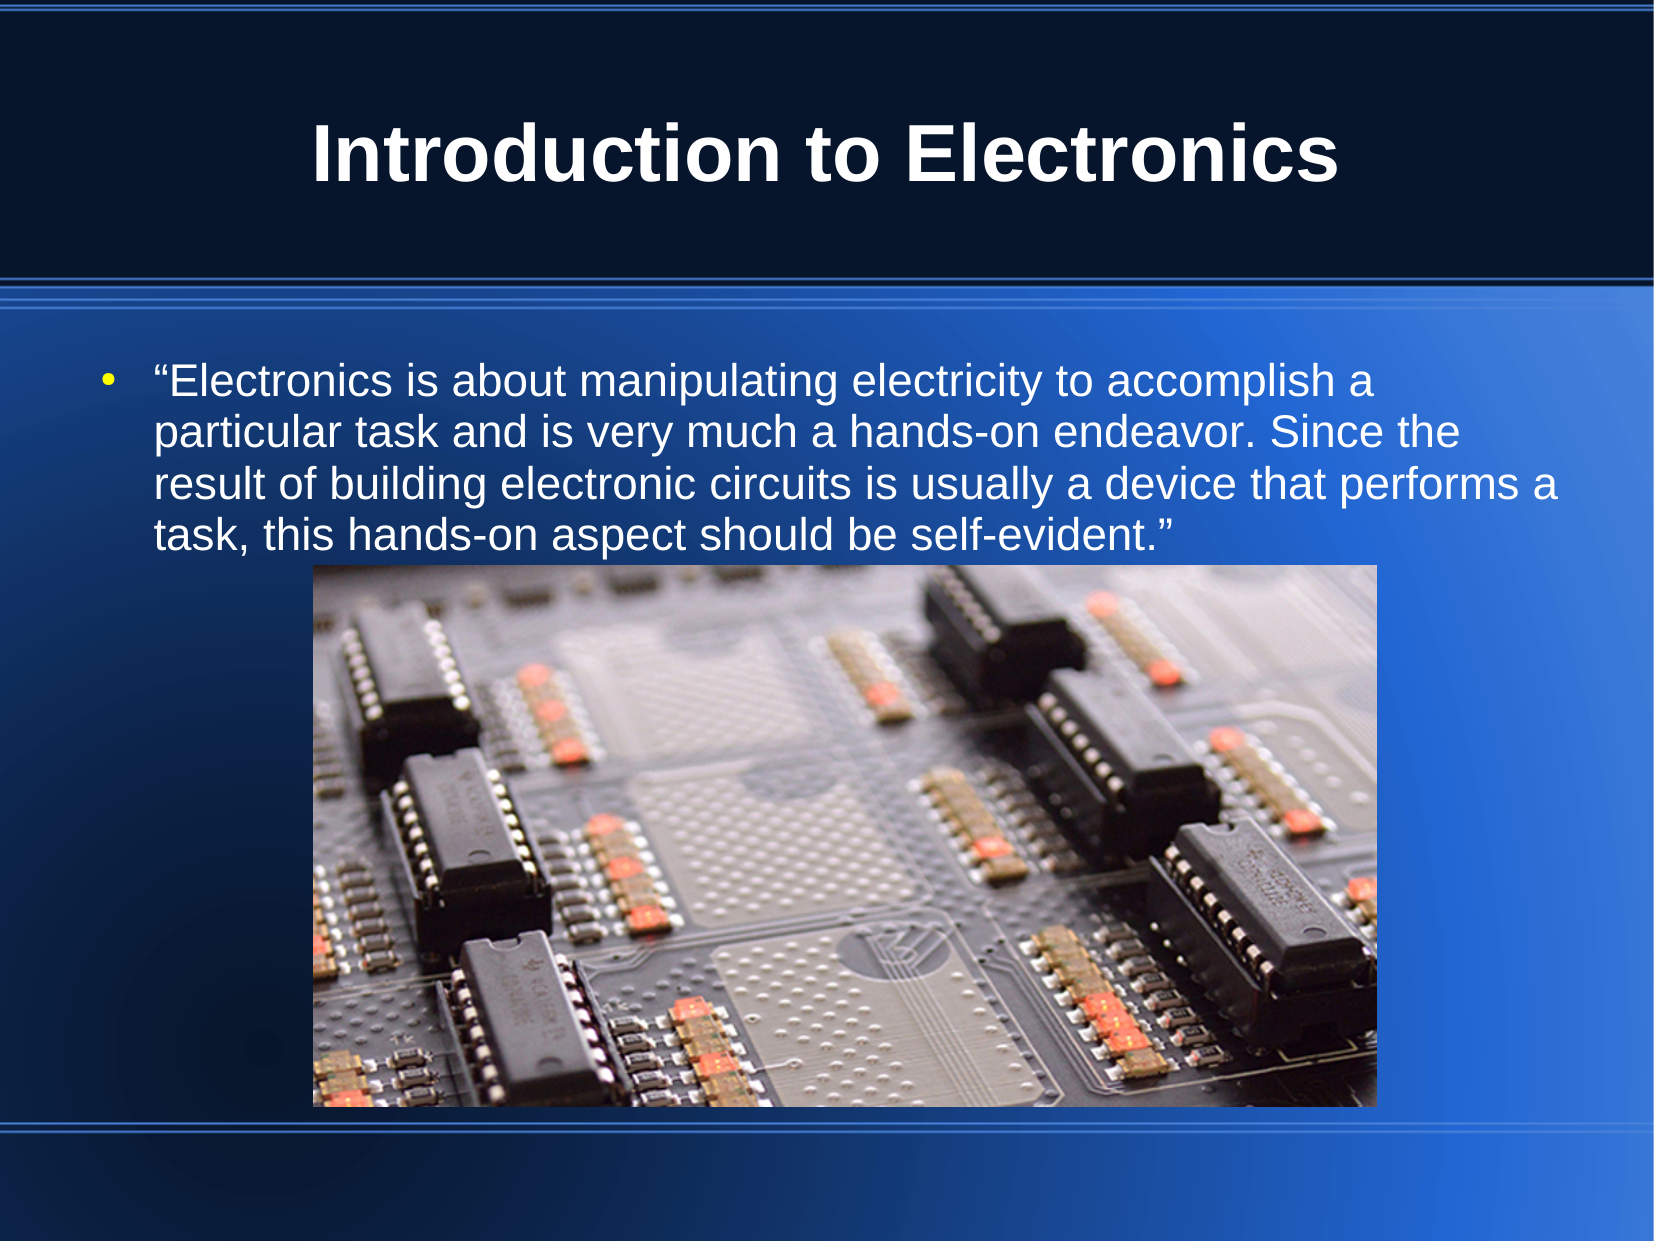

# Introduction to Electronics
“Electronics is about manipulating electricity to accomplish a particular task and is very much a hands-on endeavor. Since the result of building electronic circuits is usually a device that performs a task, this hands-on aspect should be self-evident.”